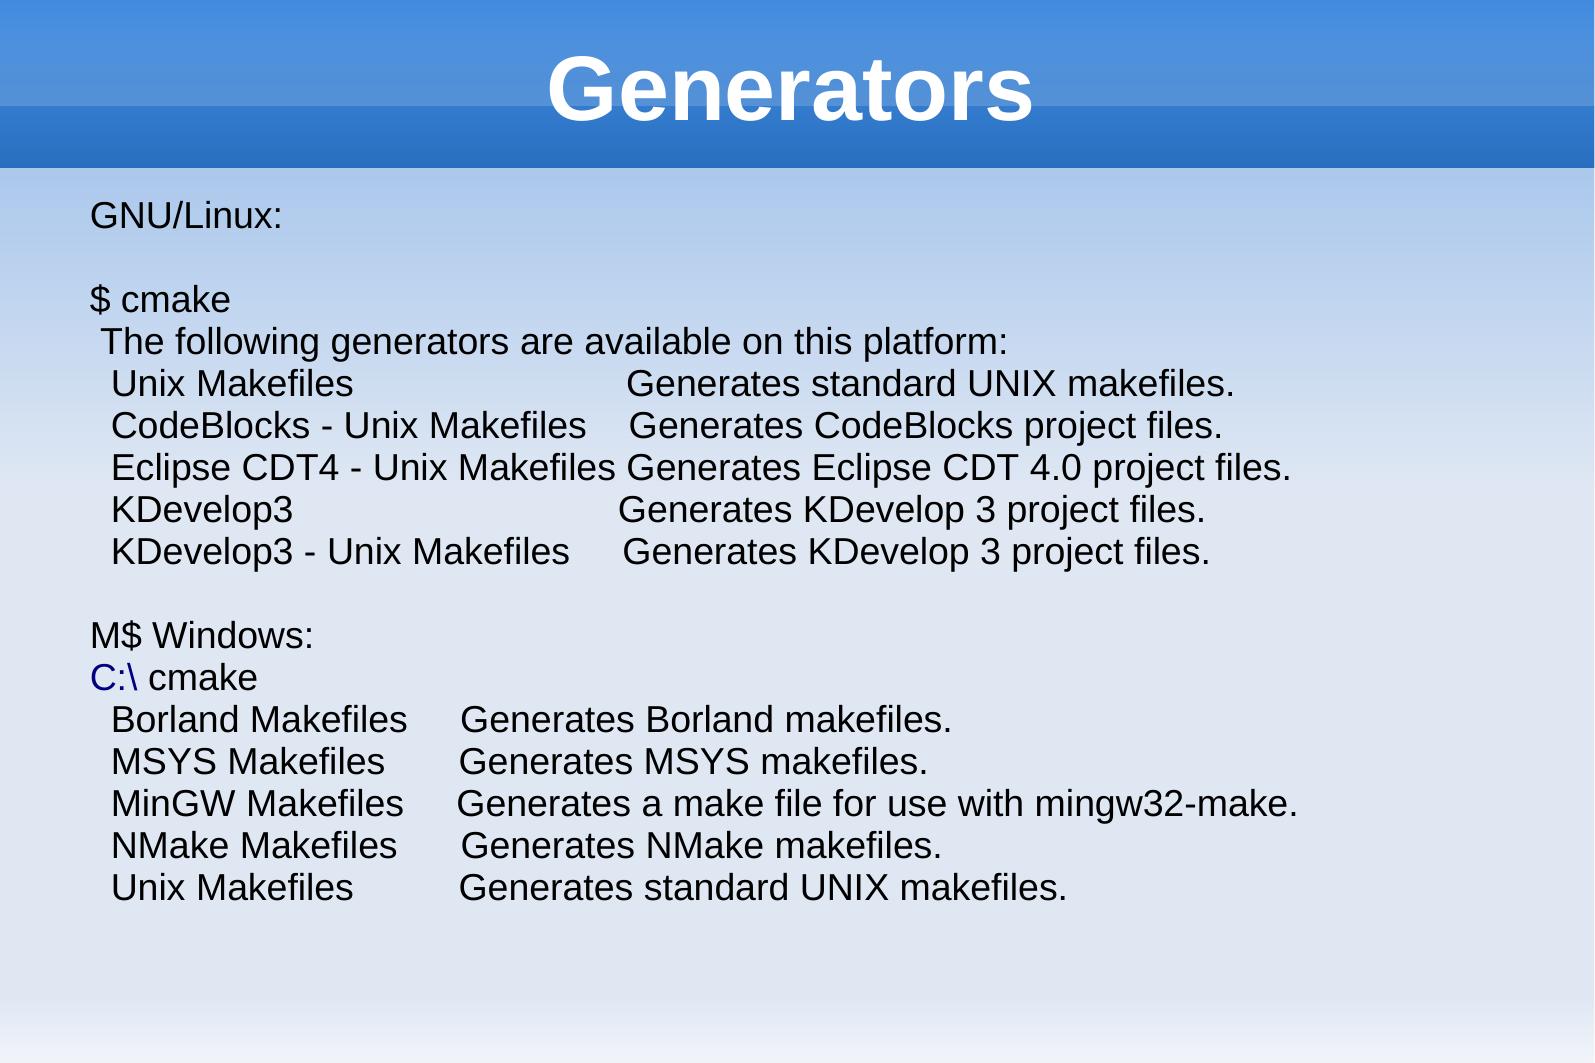

# Generators
GNU/Linux:
$ cmake
 The following generators are available on this platform:
 Unix Makefiles Generates standard UNIX makefiles.
 CodeBlocks - Unix Makefiles Generates CodeBlocks project files.
 Eclipse CDT4 - Unix Makefiles Generates Eclipse CDT 4.0 project files.
 KDevelop3 Generates KDevelop 3 project files.
 KDevelop3 - Unix Makefiles Generates KDevelop 3 project files.
M$ Windows:
C:\ cmake
 Borland Makefiles Generates Borland makefiles.
 MSYS Makefiles Generates MSYS makefiles.
 MinGW Makefiles Generates a make file for use with mingw32-make.
 NMake Makefiles Generates NMake makefiles.
 Unix Makefiles Generates standard UNIX makefiles.